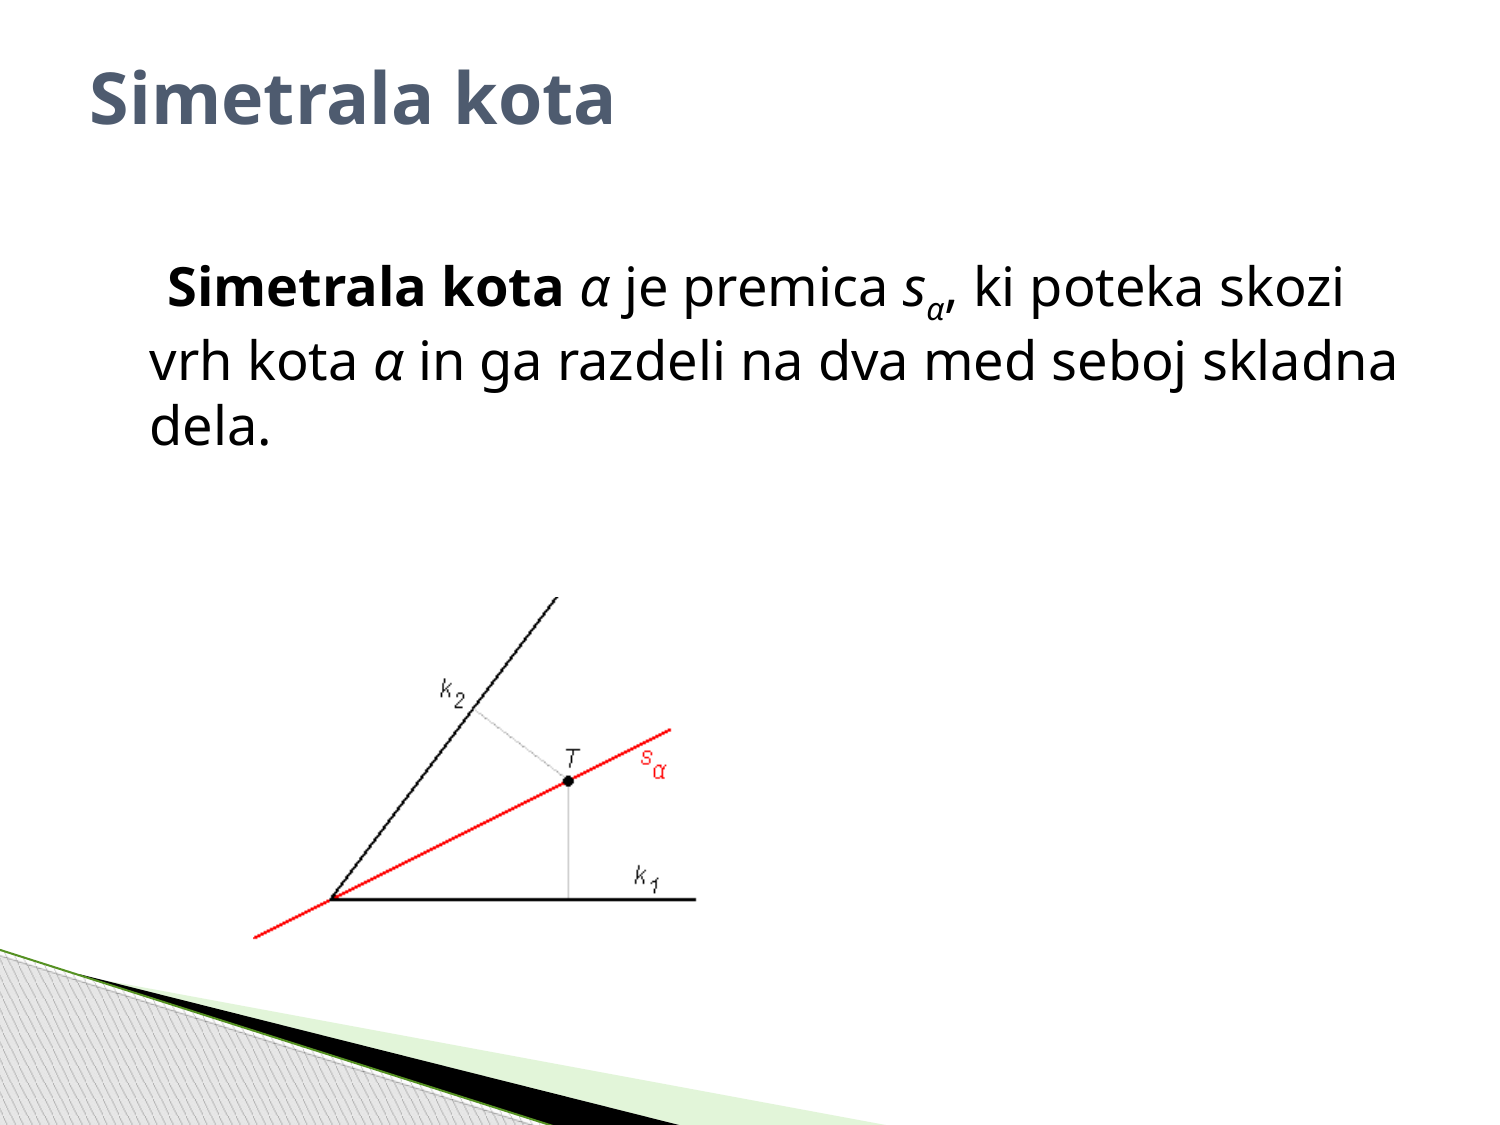

Simetrala kota
# Simetrala kota α je premica sα, ki poteka skozi vrh kota α in ga razdeli na dva med seboj skladna dela.